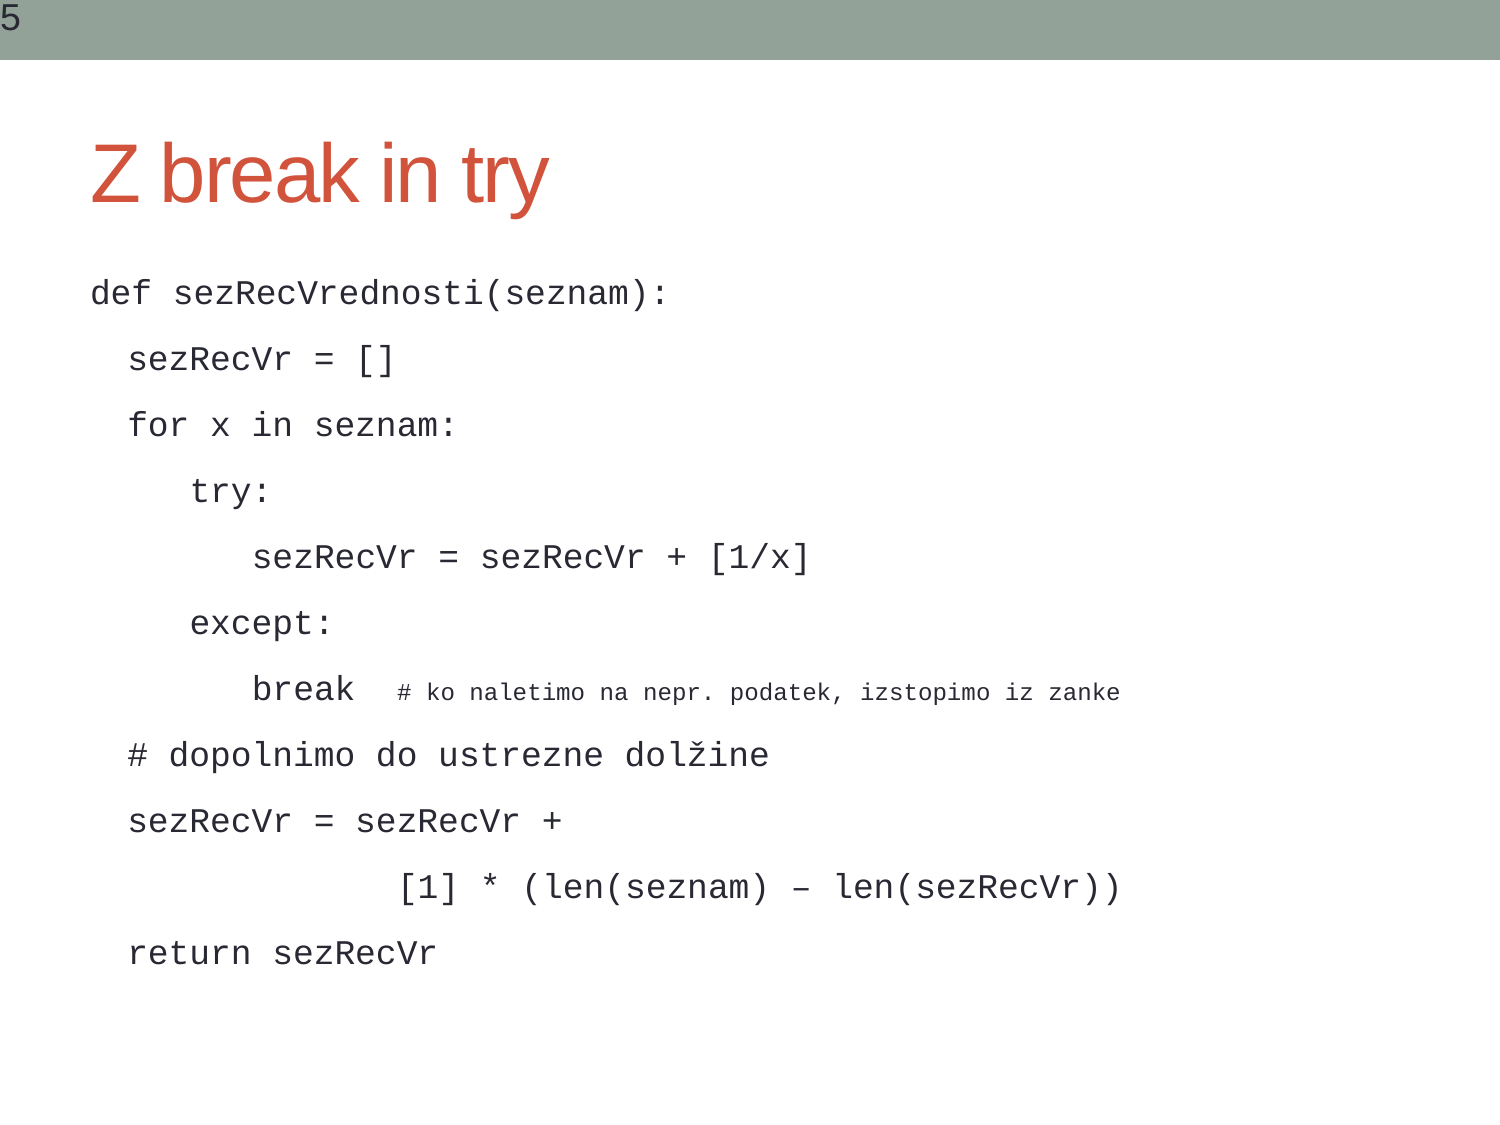

# Z break in try
def sezRecVrednosti(seznam):
sezRecVr = []
for x in seznam:
 try:
 sezRecVr = sezRecVr + [1/x]
 except:
 break # ko naletimo na nepr. podatek, izstopimo iz zanke
# dopolnimo do ustrezne dolžine
sezRecVr = sezRecVr +
 [1] * (len(seznam) – len(sezRecVr))
return sezRecVr